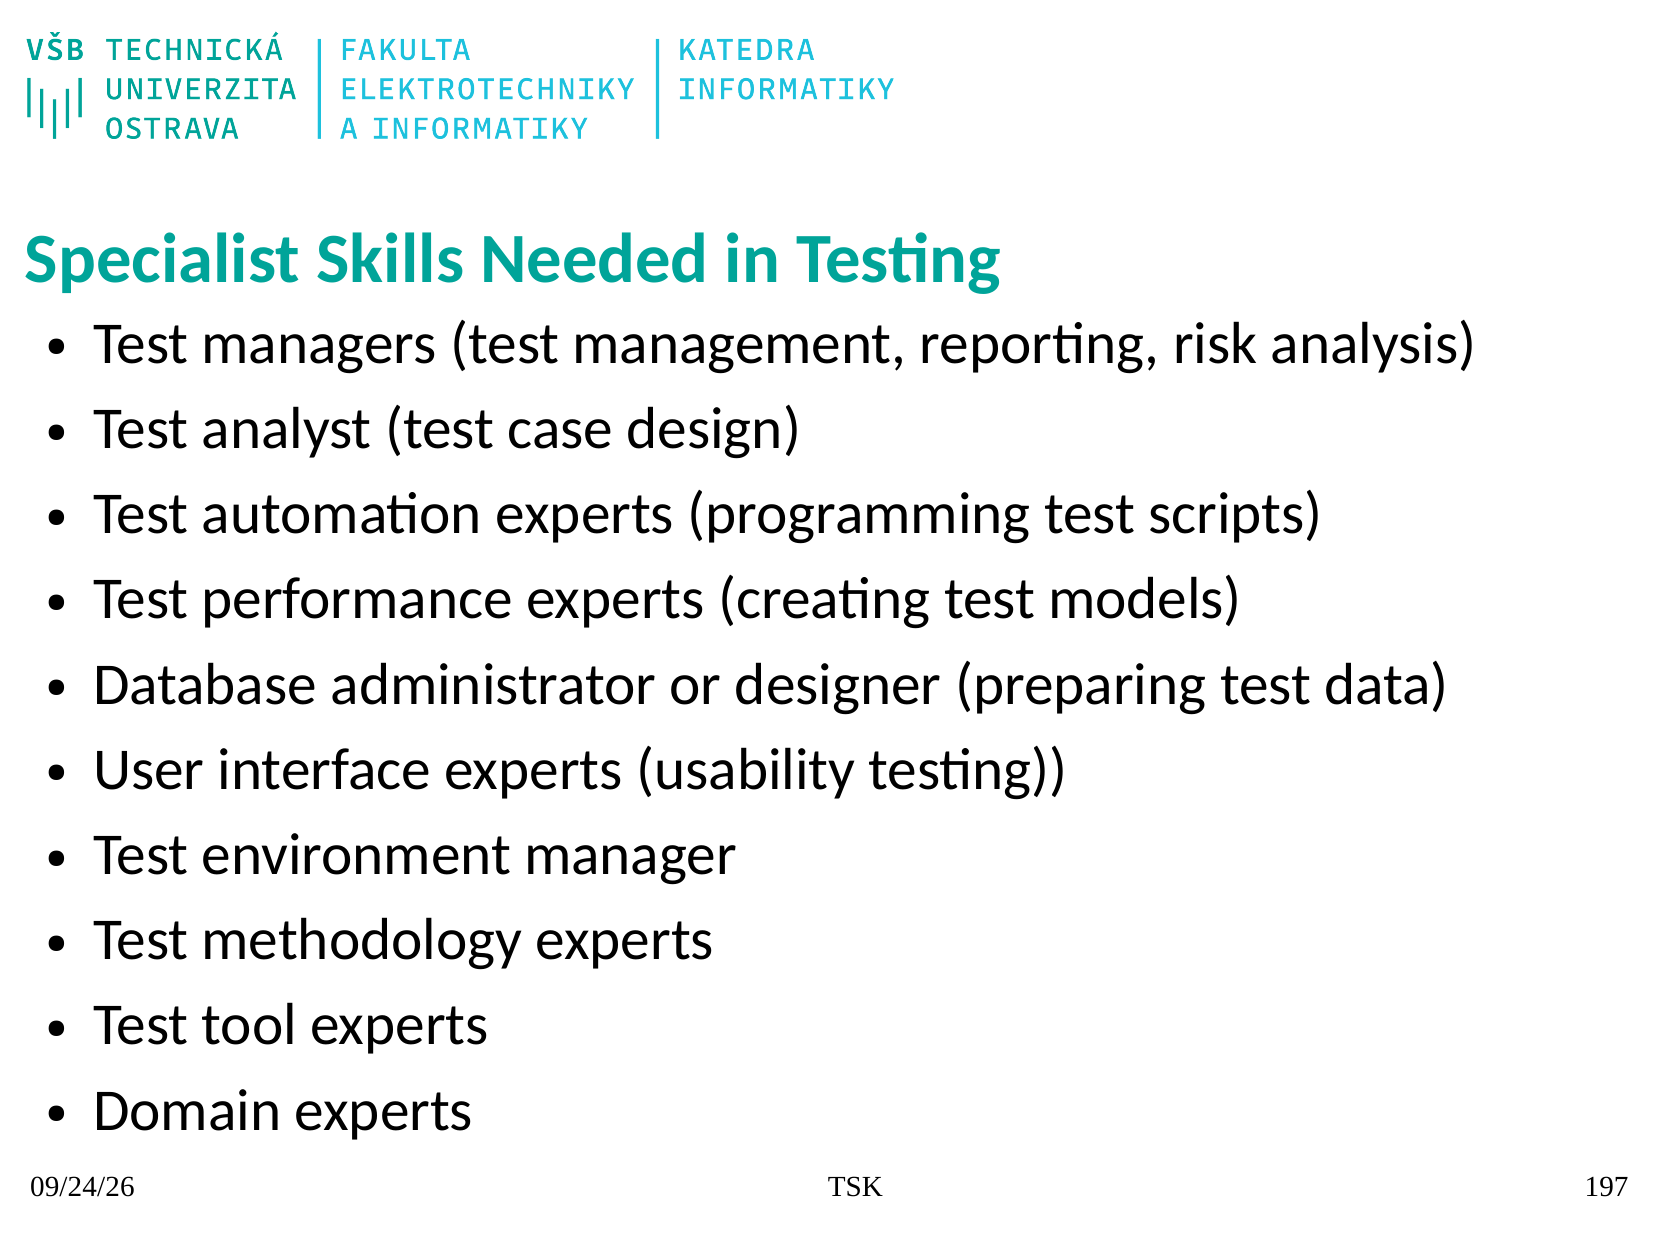

# Specialist Skills Needed in Testing
Test managers (test management, reporting, risk analysis)
Test analyst (test case design)
Test automation experts (programming test scripts)
Test performance experts (creating test models)
Database administrator or designer (preparing test data)
User interface experts (usability testing))
Test environment manager
Test methodology experts
Test tool experts
Domain experts
TSK
197